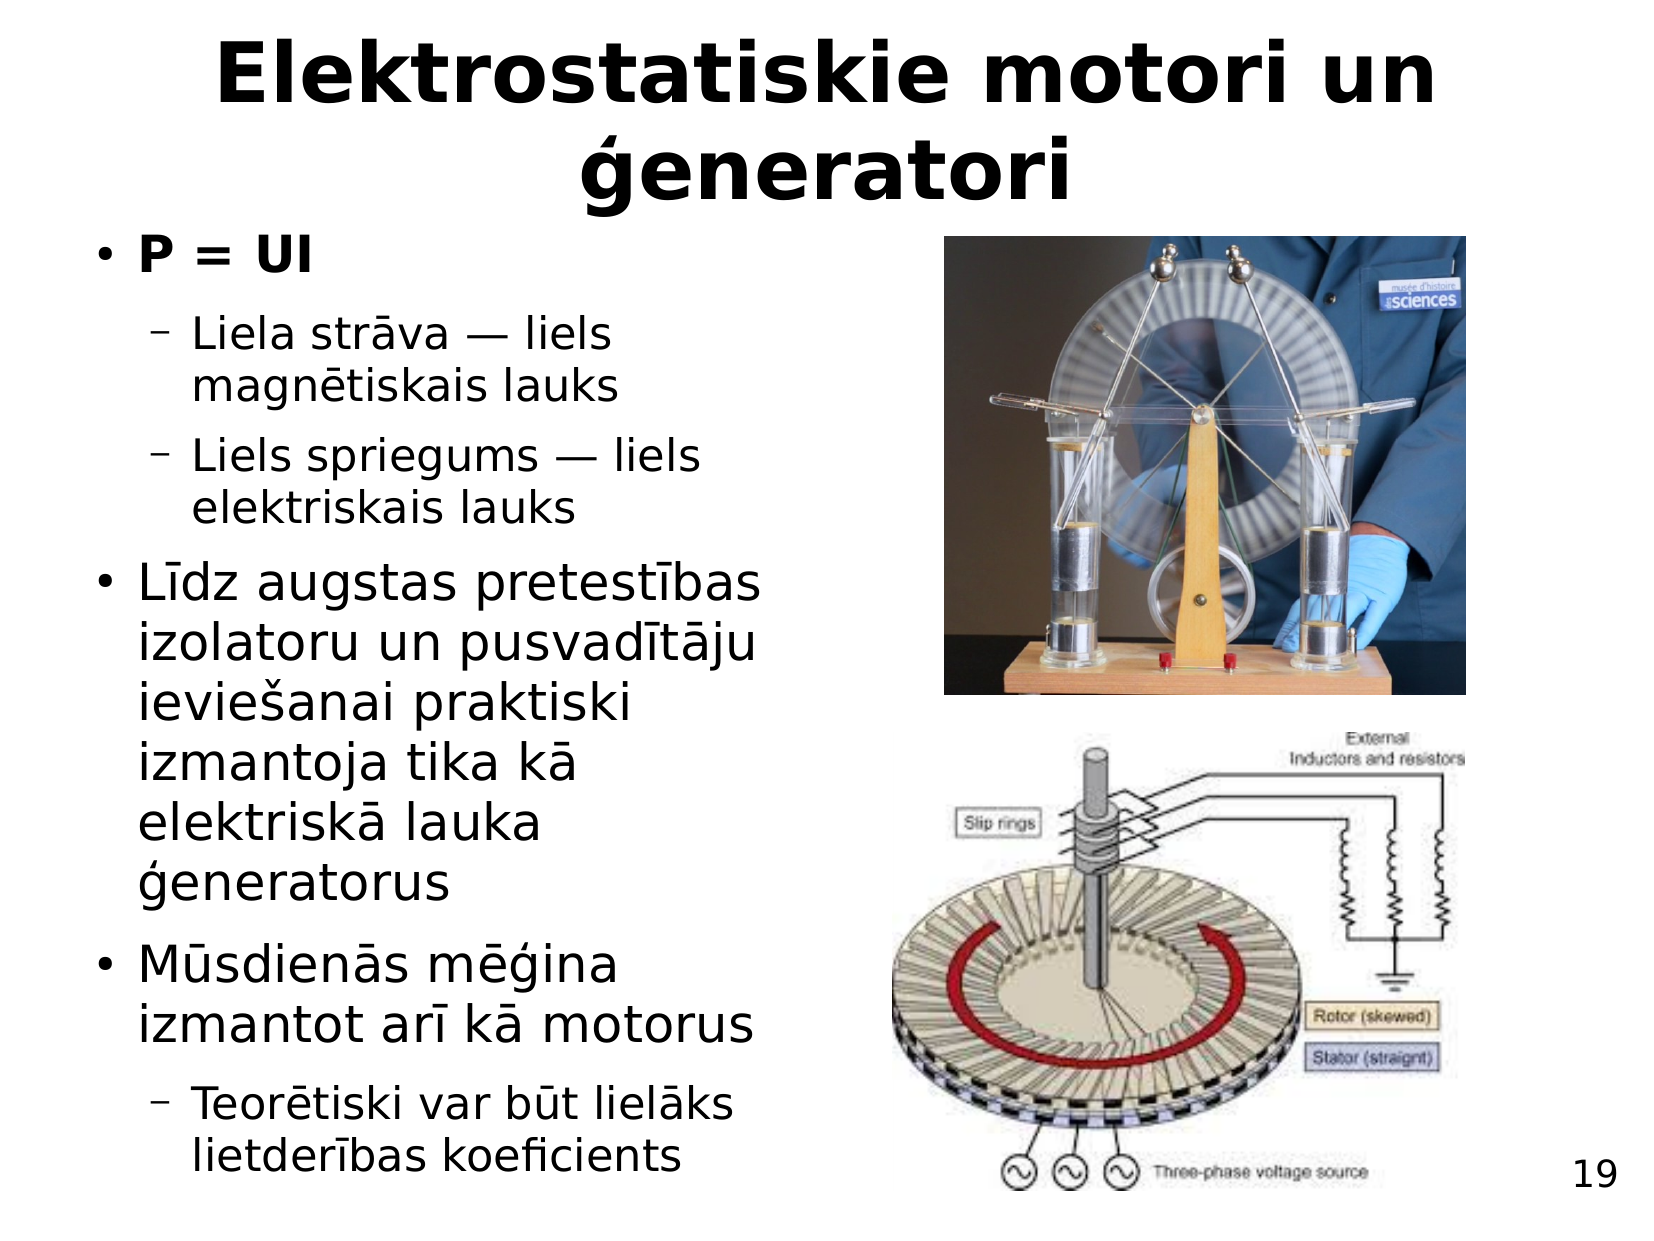

# Elektrostatiskie motori un ģeneratori
P = UI
Liela strāva — liels magnētiskais lauks
Liels spriegums — liels elektriskais lauks
Līdz augstas pretestības izolatoru un pusvadītāju ieviešanai praktiski izmantoja tika kā elektriskā lauka ģeneratorus
Mūsdienās mēģina izmantot arī kā motorus
Teorētiski var būt lielāks lietderības koeficients